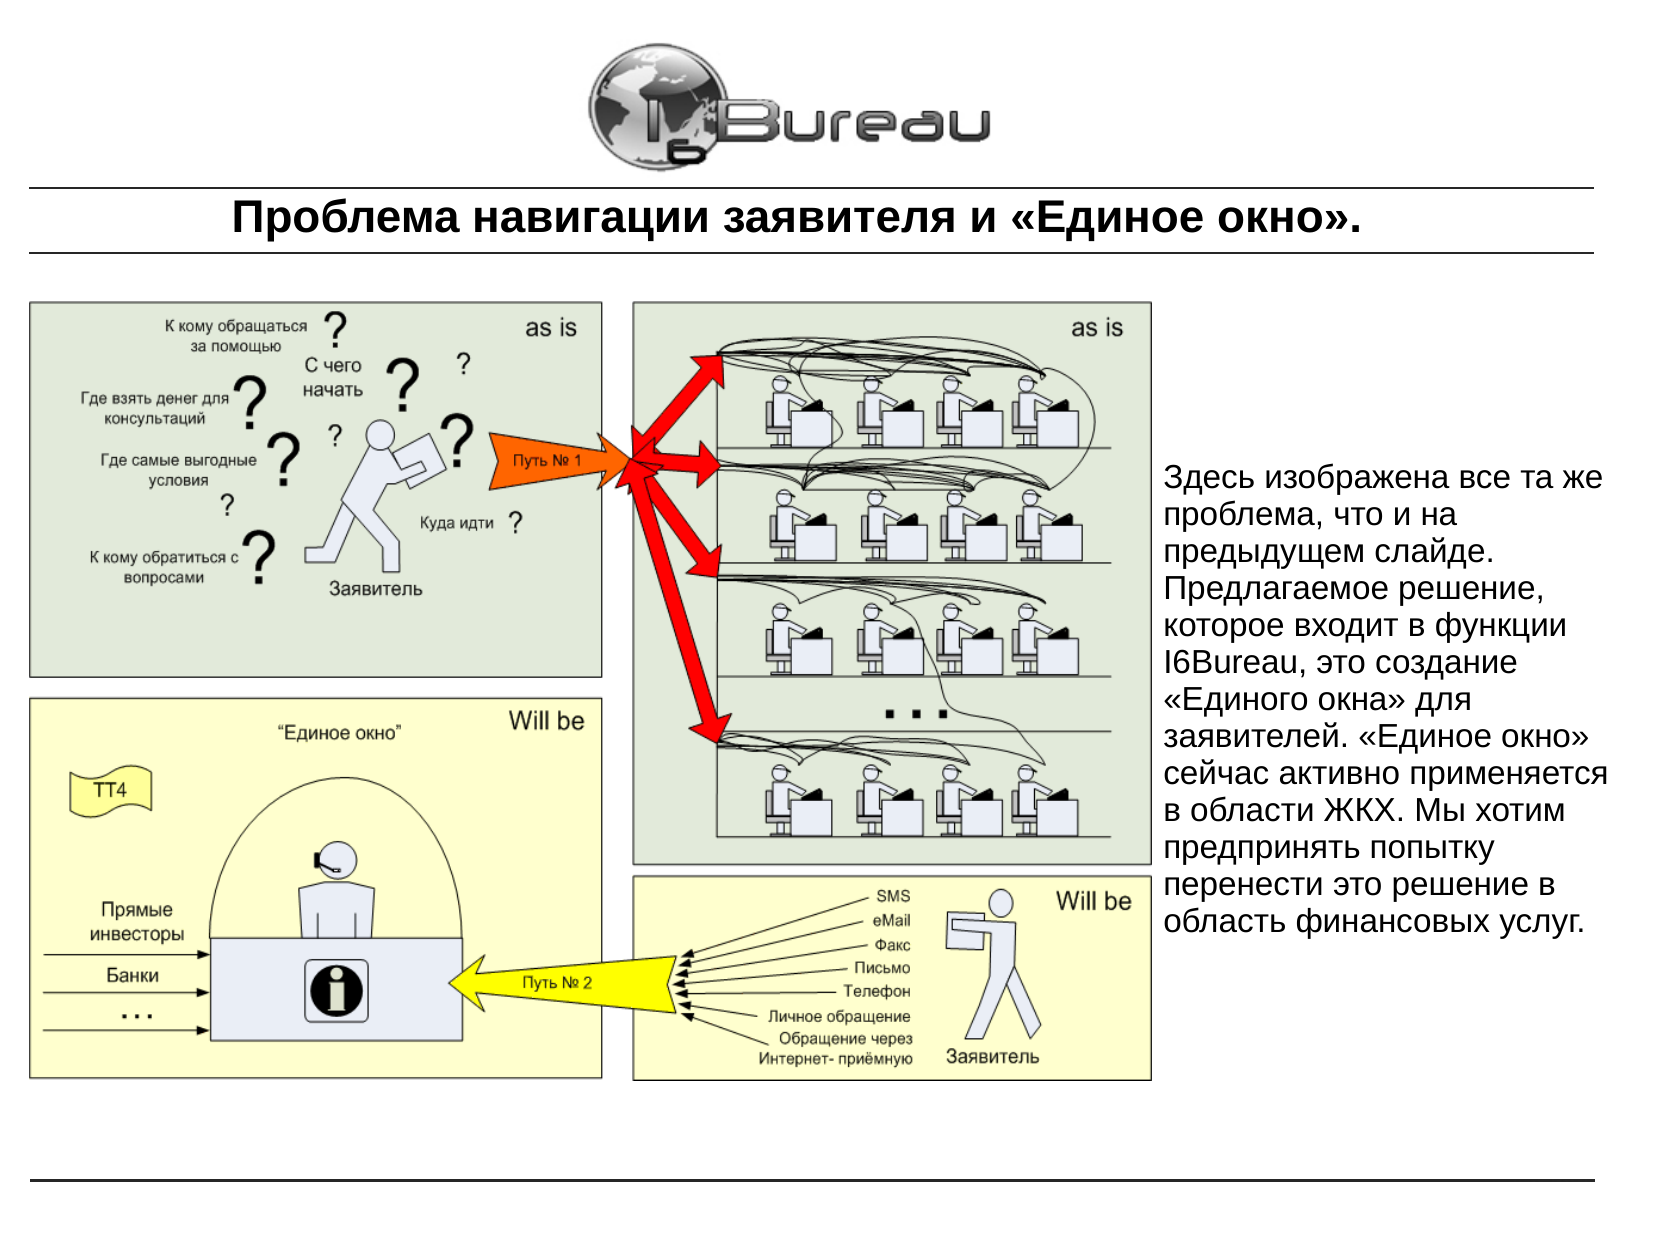

# Проблема навигации заявителя и «Единое окно».
Здесь изображена все та же проблема, что и на предыдущем слайде. Предлагаемое решение, которое входит в функции I6Bureau, это создание «Единого окна» для заявителей. «Единое окно» сейчас активно применяется в области ЖКХ. Мы хотим предпринять попытку перенести это решение в область финансовых услуг.